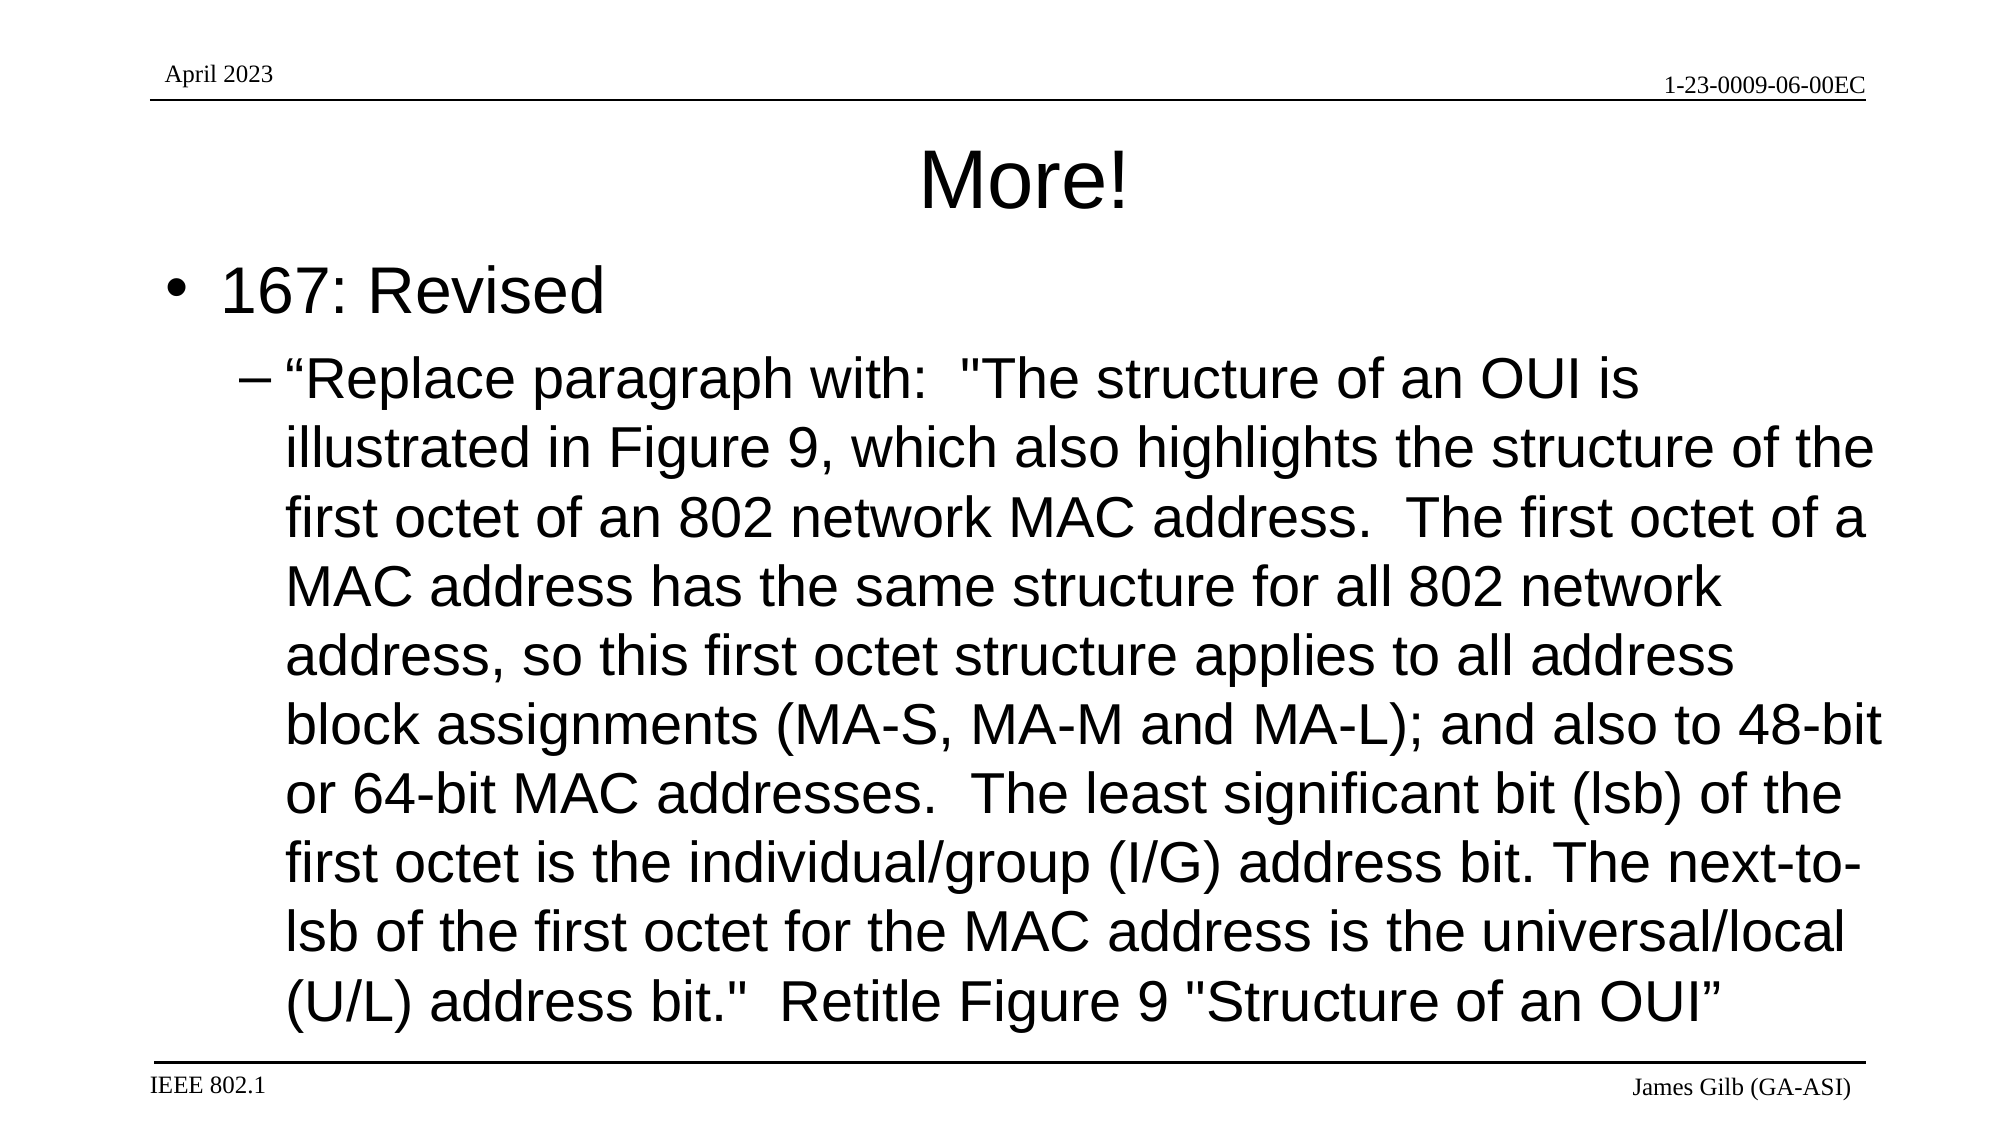

# More!
167: Revised
“Replace paragraph with: "The structure of an OUI is illustrated in Figure 9, which also highlights the structure of the first octet of an 802 network MAC address. The first octet of a MAC address has the same structure for all 802 network address, so this first octet structure applies to all address block assignments (MA-S, MA-M and MA-L); and also to 48-bit or 64-bit MAC addresses. The least significant bit (lsb) of the first octet is the individual/group (I/G) address bit. The next-to-lsb of the first octet for the MAC address is the universal/local (U/L) address bit." Retitle Figure 9 "Structure of an OUI”